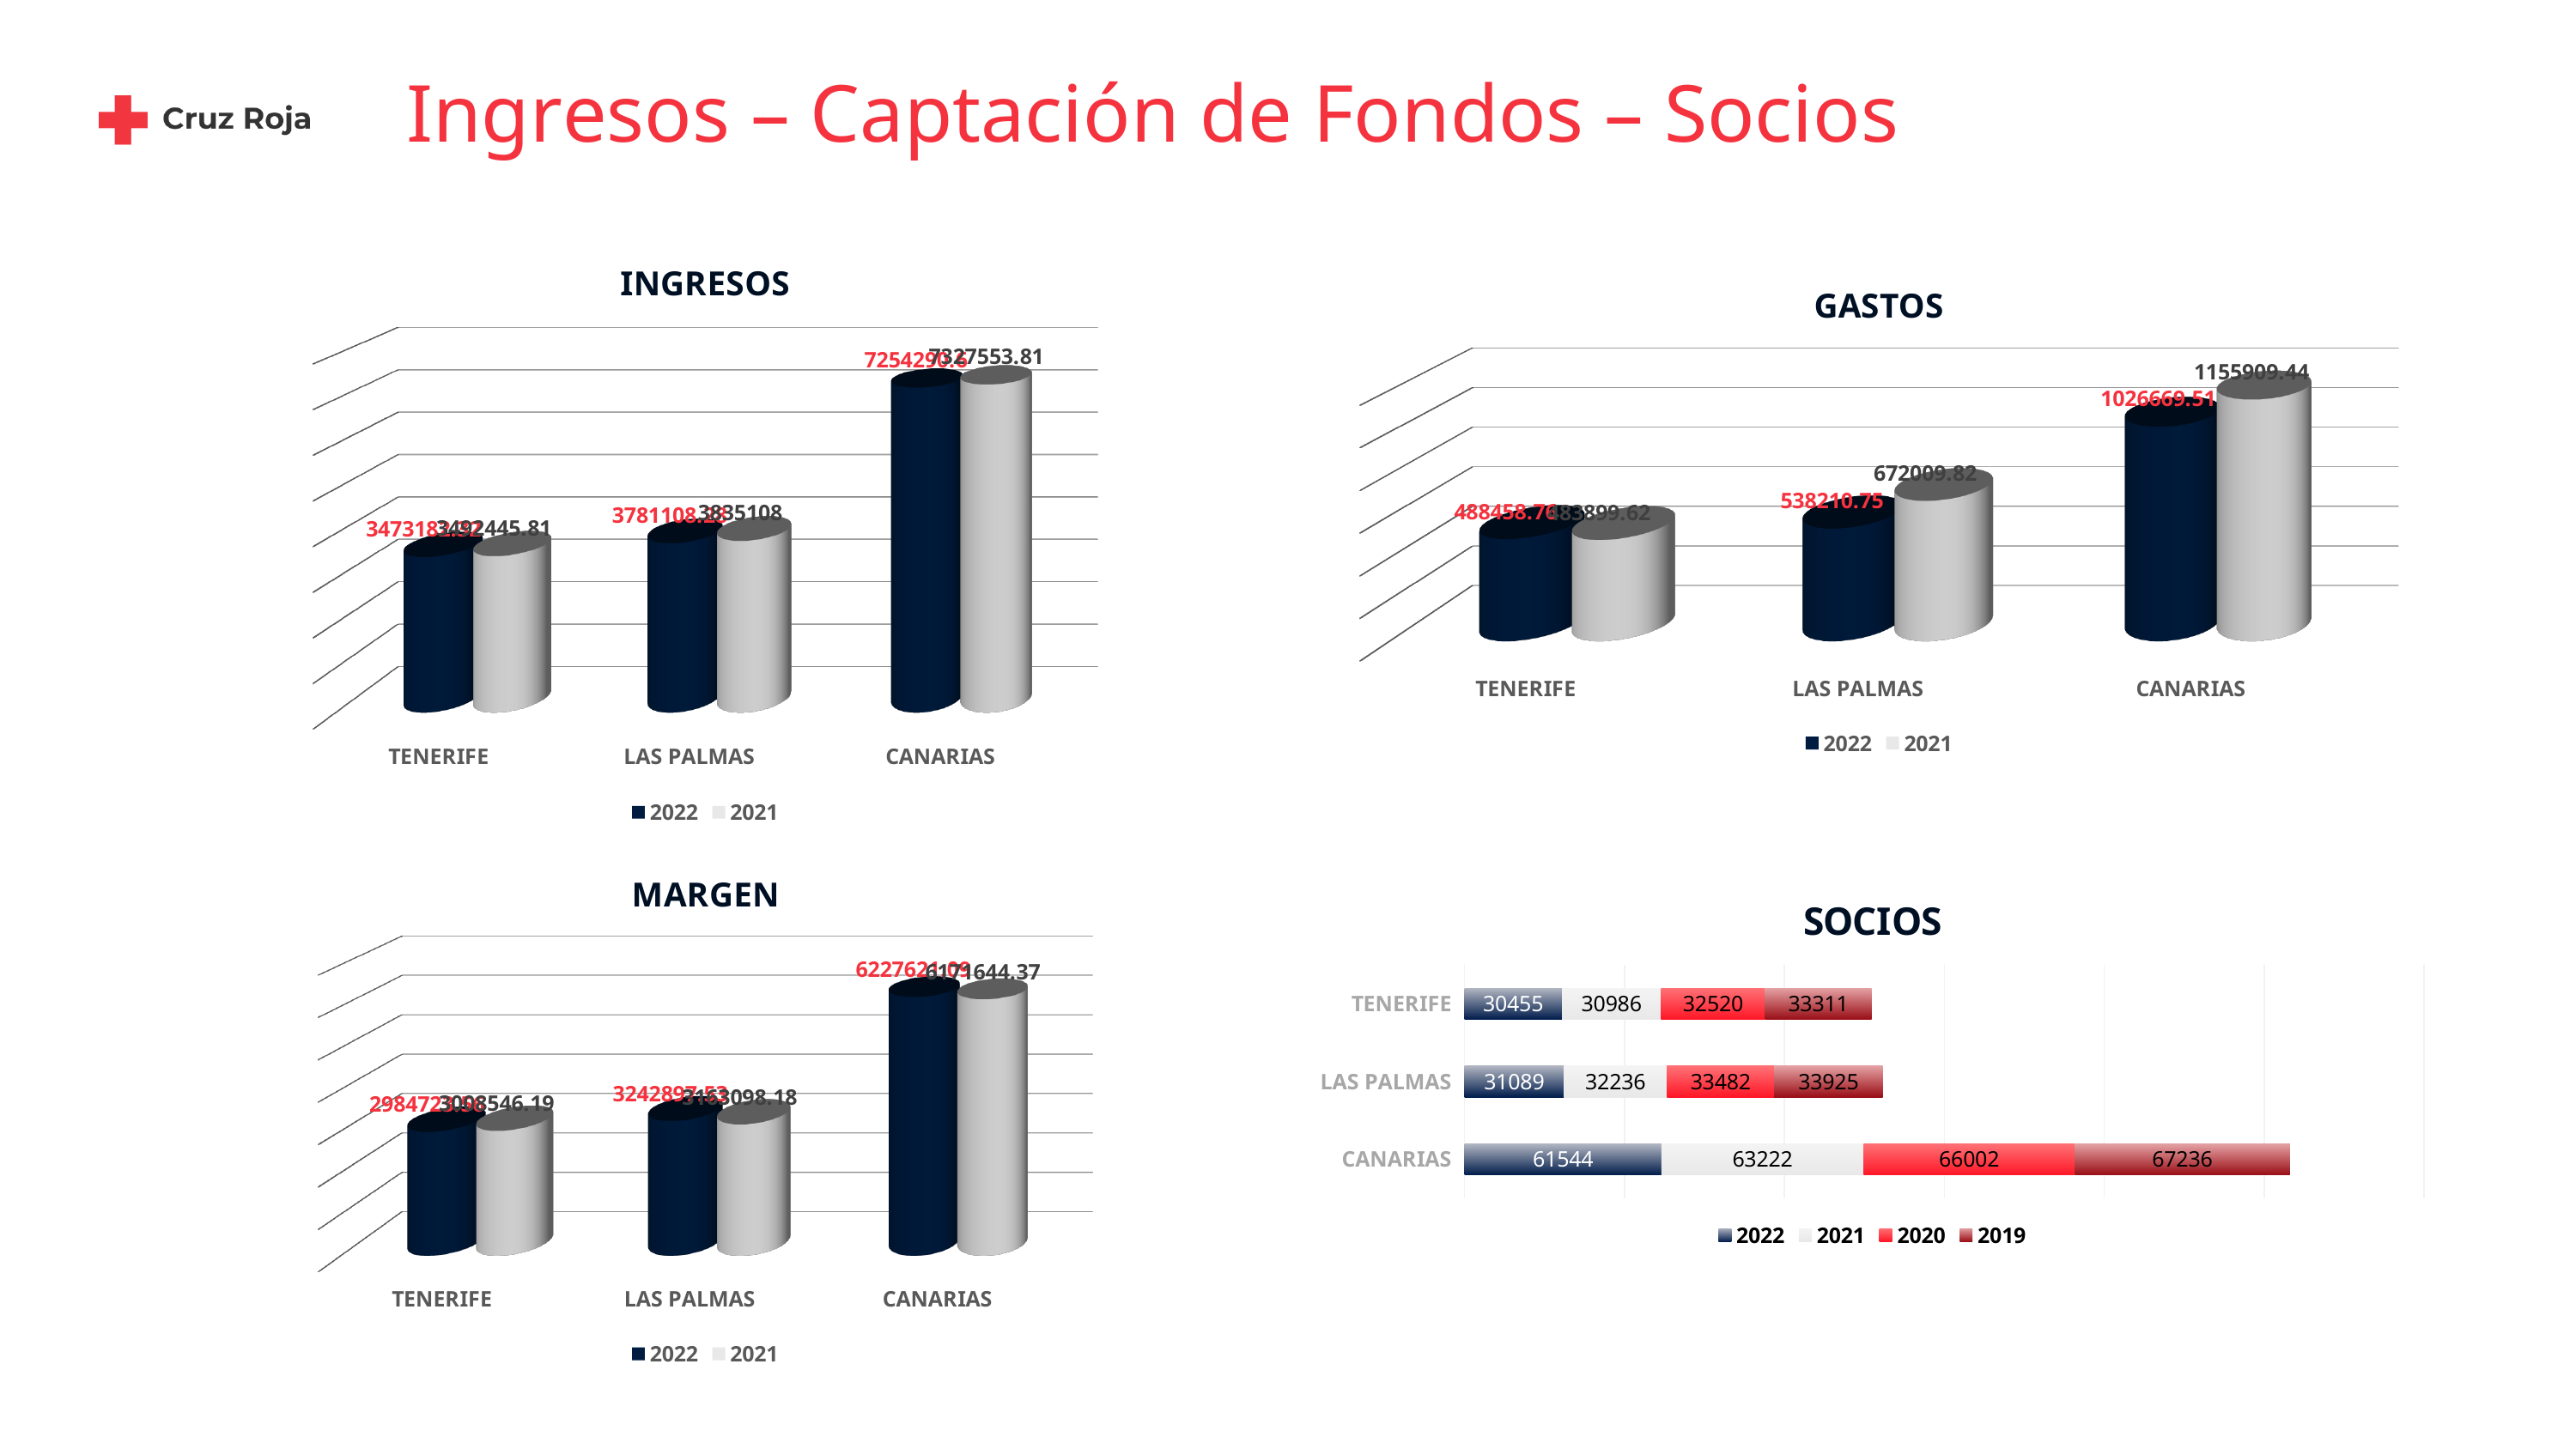

Ingresos – Captación de Fondos – Socios
[unsupported chart]
[unsupported chart]
[unsupported chart]
### Chart: SOCIOS
| Category | 2022 | 2021 | 2020 | 2019 |
|---|---|---|---|---|
| CANARIAS | 61544.0 | 63222.0 | 66002.0 | 67236.0 |
| LAS PALMAS | 31089.0 | 32236.0 | 33482.0 | 33925.0 |
| TENERIFE | 30455.0 | 30986.0 | 32520.0 | 33311.0 |